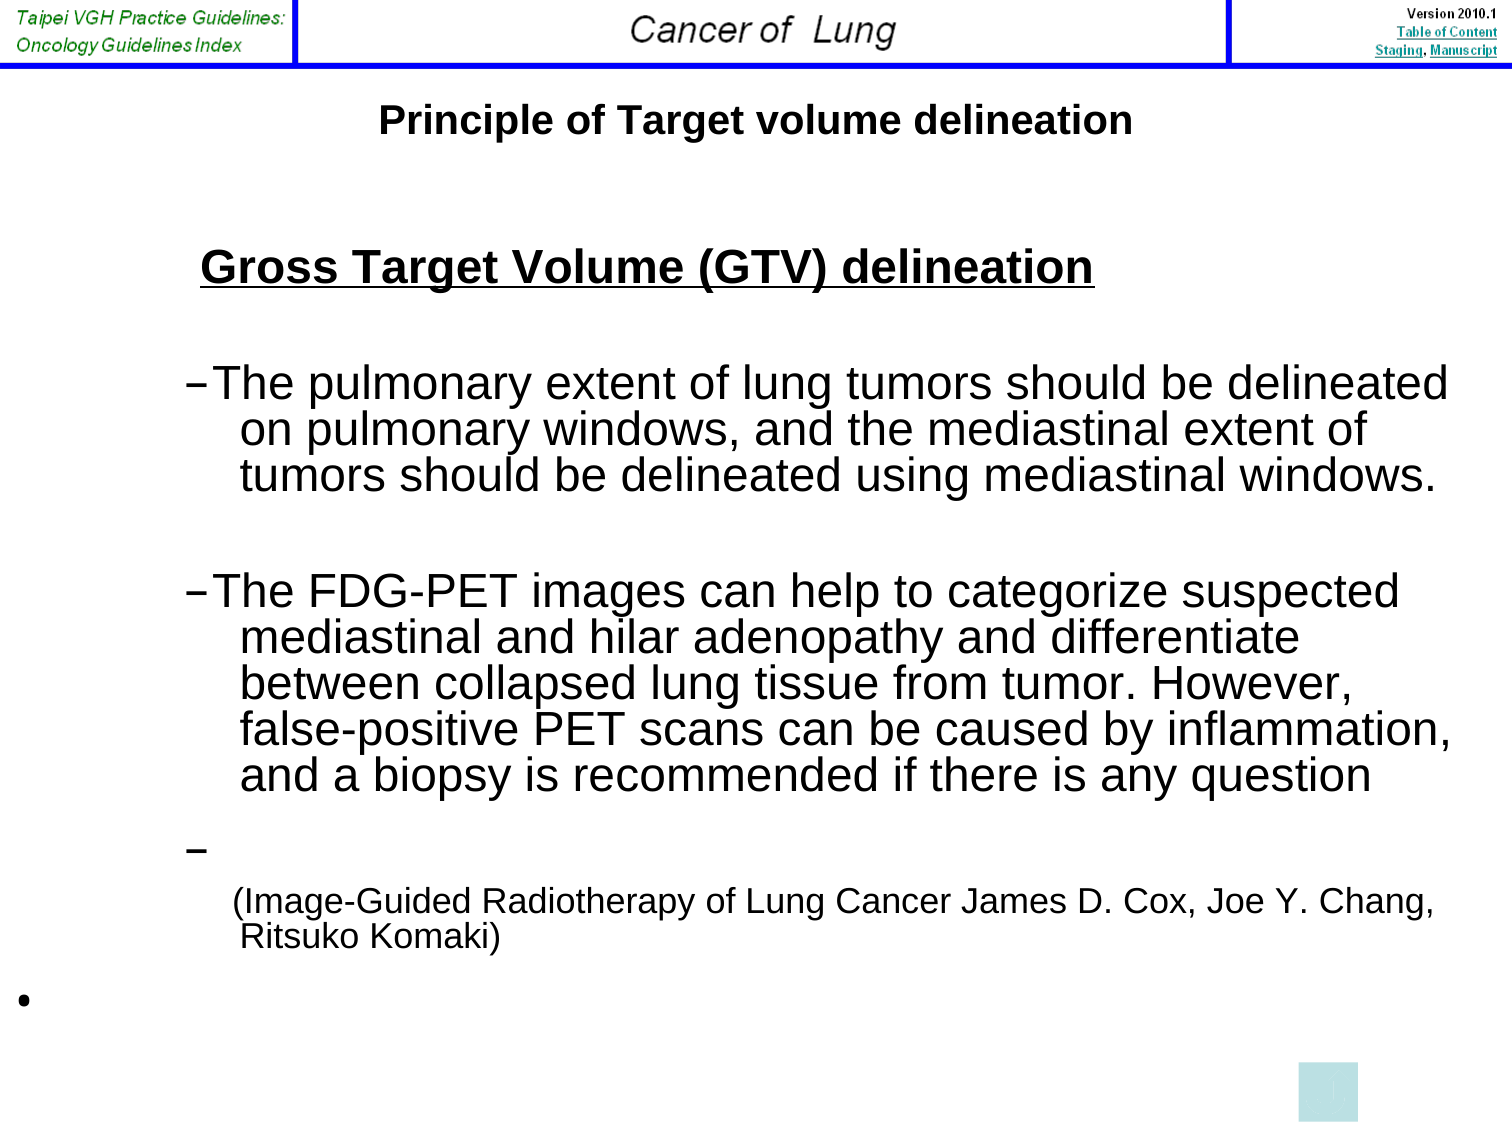

# Principle of Target volume delineation
	Gross Target Volume (GTV) delineation
The pulmonary extent of lung tumors should be delineated on pulmonary windows, and the mediastinal extent of tumors should be delineated using mediastinal windows.
The FDG-PET images can help to categorize suspected mediastinal and hilar adenopathy and differentiate between collapsed lung tissue from tumor. However, false-positive PET scans can be caused by inflammation, and a biopsy is recommended if there is any question
 (Image-Guided Radiotherapy of Lung Cancer James D. Cox, Joe Y. Chang, Ritsuko Komaki)